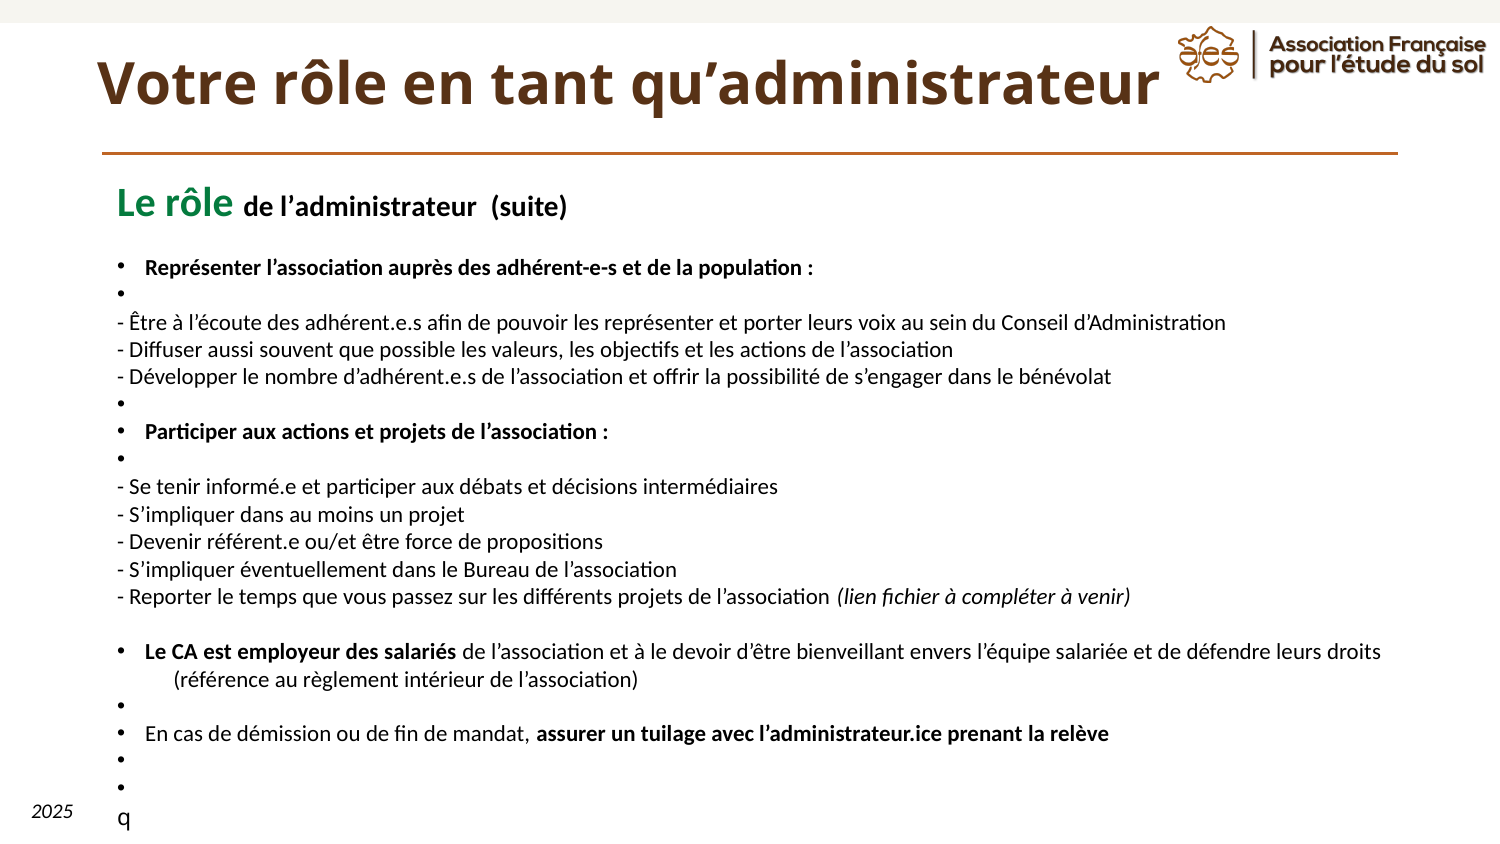

# Votre rôle en tant qu’administrateur
Le rôle de l’administrateur  (suite)
Représenter l’association auprès des adhérent-e-s et de la population :
- Être à l’écoute des adhérent.e.s afin de pouvoir les représenter et porter leurs voix au sein du Conseil d’Administration
- Diffuser aussi souvent que possible les valeurs, les objectifs et les actions de l’association
- Développer le nombre d’adhérent.e.s de l’association et offrir la possibilité de s’engager dans le bénévolat
Participer aux actions et projets de l’association :
- Se tenir informé.e et participer aux débats et décisions intermédiaires
- S’impliquer dans au moins un projet
- Devenir référent.e ou/et être force de propositions
- S’impliquer éventuellement dans le Bureau de l’association
- Reporter le temps que vous passez sur les différents projets de l’association (lien fichier à compléter à venir)
Le CA est employeur des salariés de l’association et à le devoir d’être bienveillant envers l’équipe salariée et de défendre leurs droits (référence au règlement intérieur de l’association)
En cas de démission ou de fin de mandat, assurer un tuilage avec l’administrateur.ice prenant la relève
2025